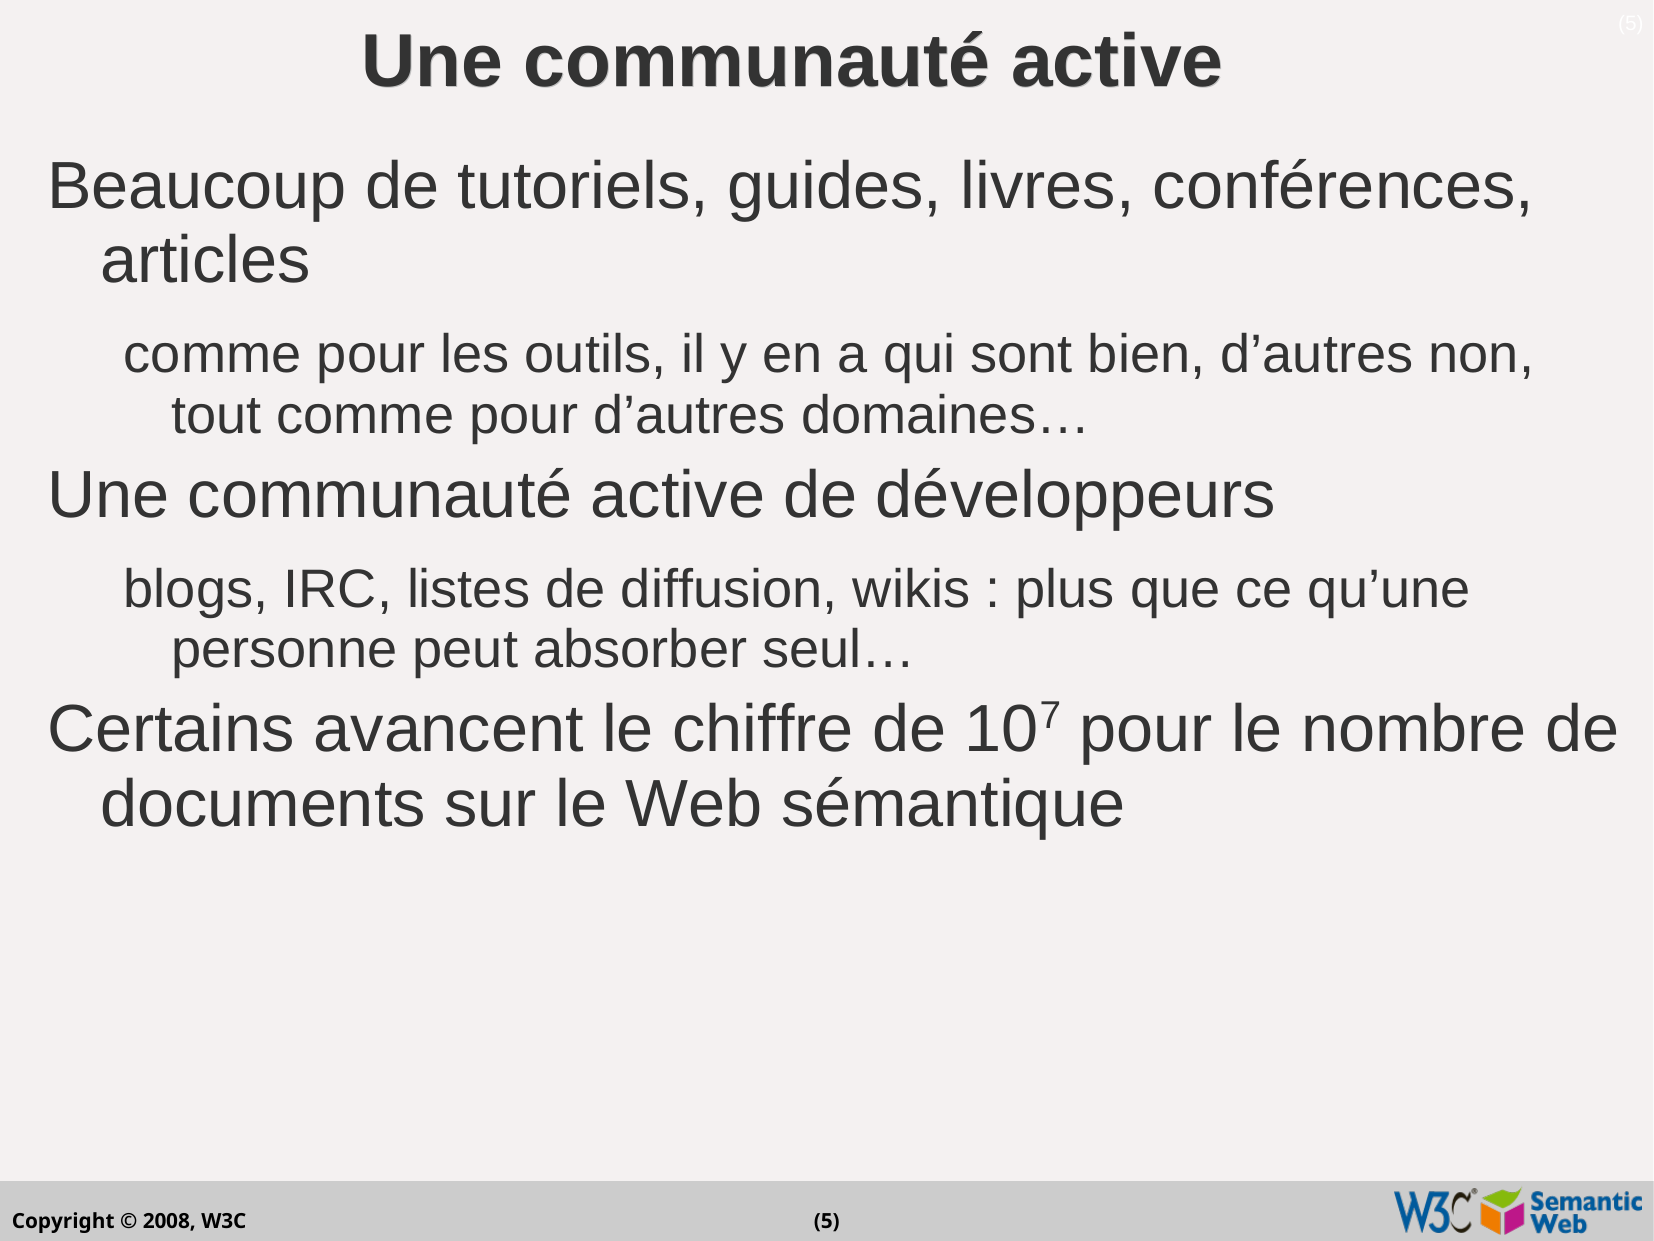

# Une communauté active
Beaucoup de tutoriels, guides, livres, conférences, articles
comme pour les outils, il y en a qui sont bien, d’autres non, tout comme pour d’autres domaines…
Une communauté active de développeurs
blogs, IRC, listes de diffusion, wikis : plus que ce qu’une personne peut absorber seul…
Certains avancent le chiffre de 107 pour le nombre de documents sur le Web sémantique